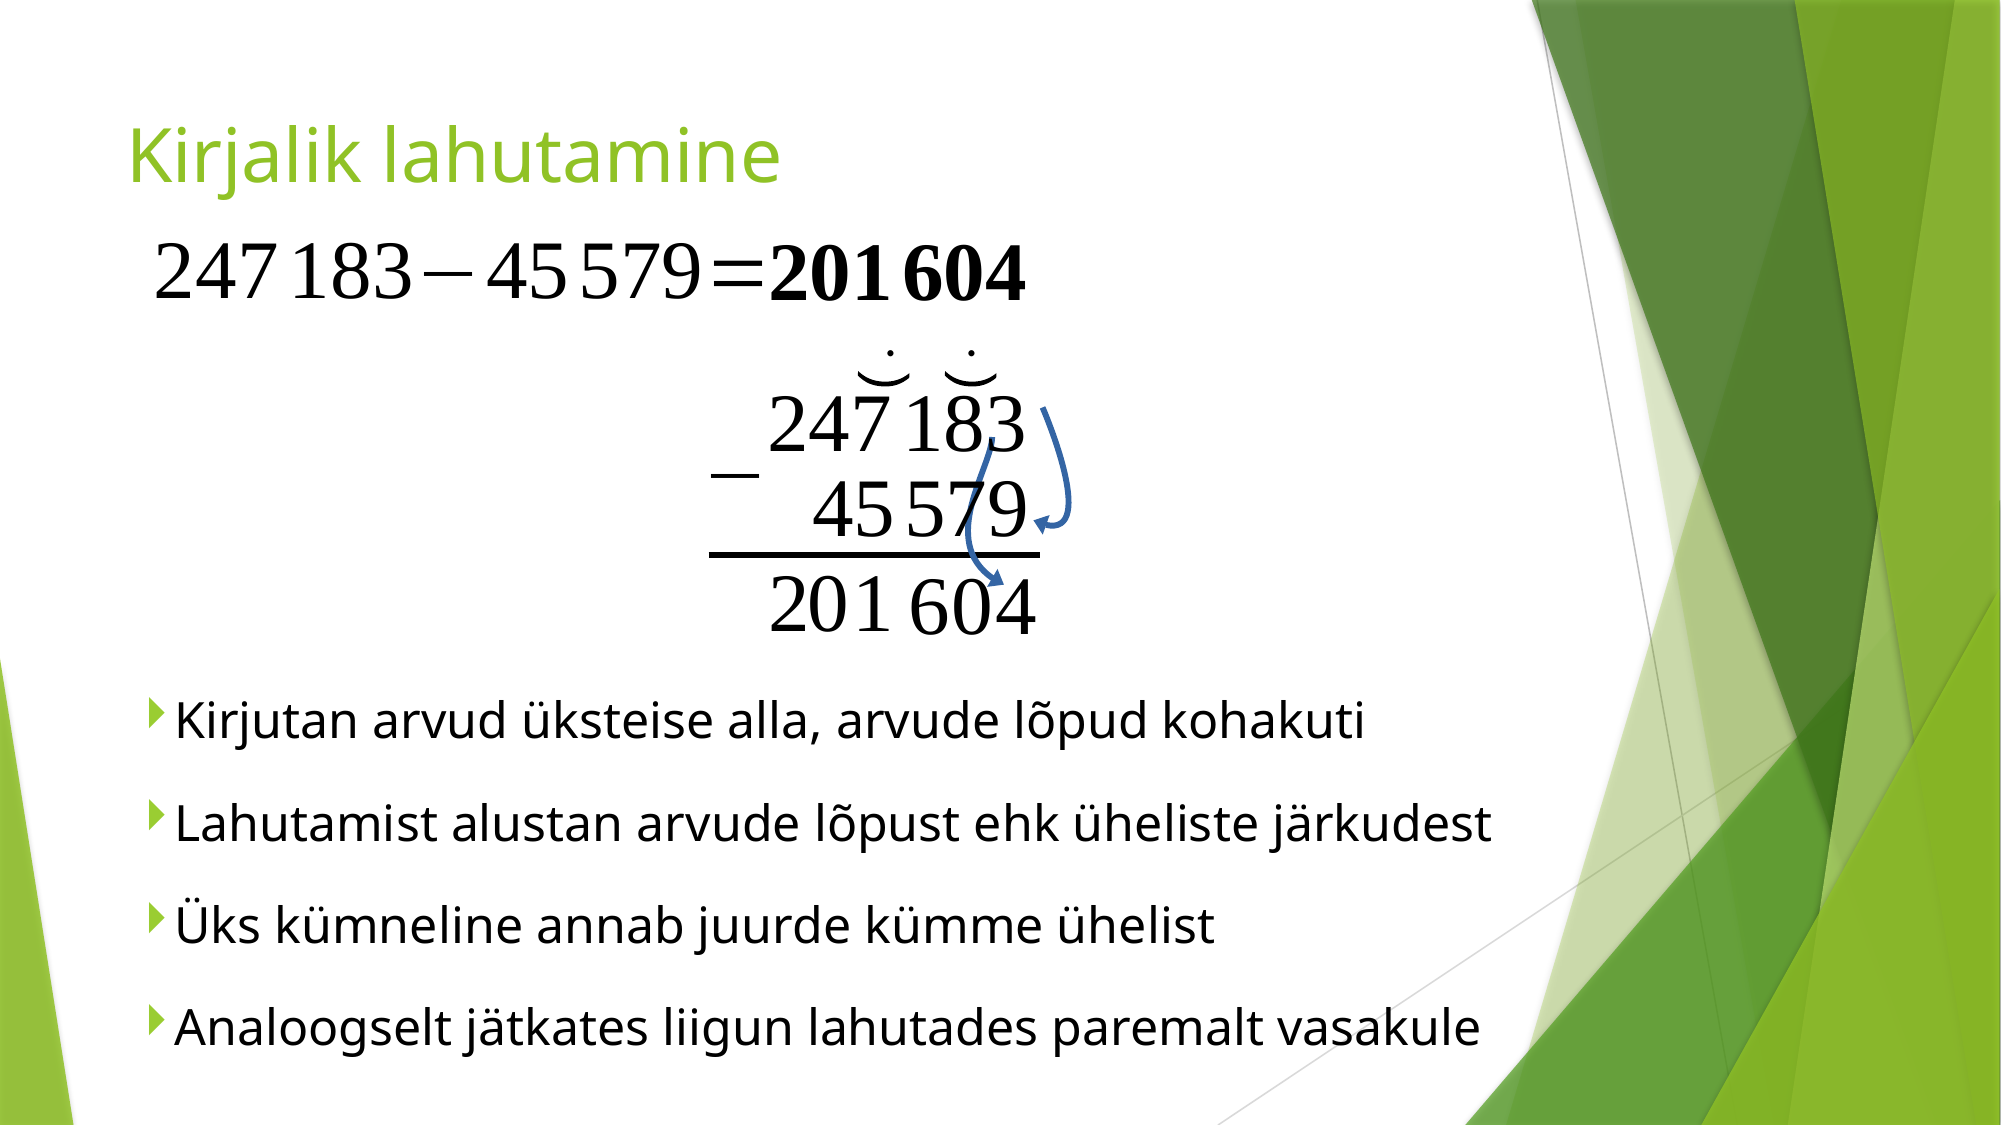

# Kirjalik lahutamine
Kirjutan arvud üksteise alla, arvude lõpud kohakuti
Lahutamist alustan arvude lõpust ehk üheliste järkudest
Üks kümneline annab juurde kümme ühelist
Analoogselt jätkates liigun lahutades paremalt vasakule